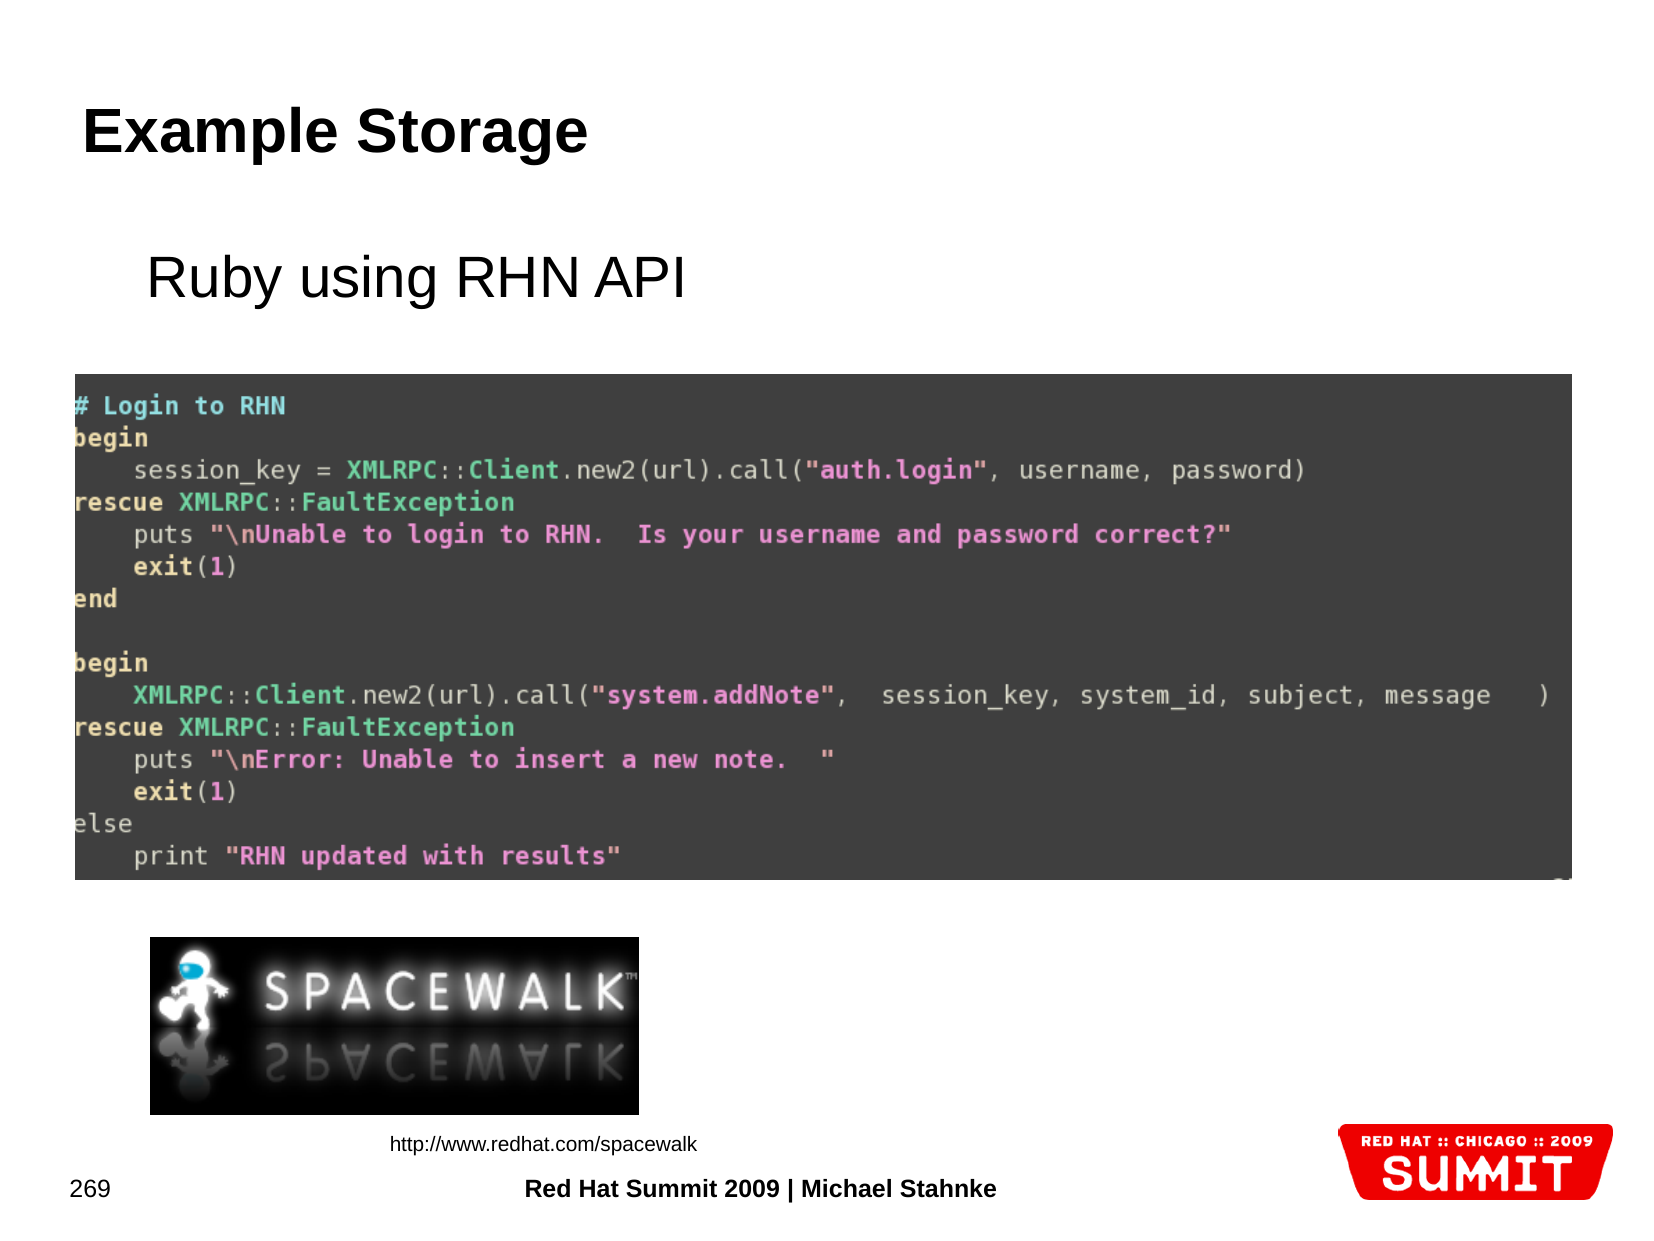

# Example Storage
Ruby using RHN API
http://www.redhat.com/spacewalk